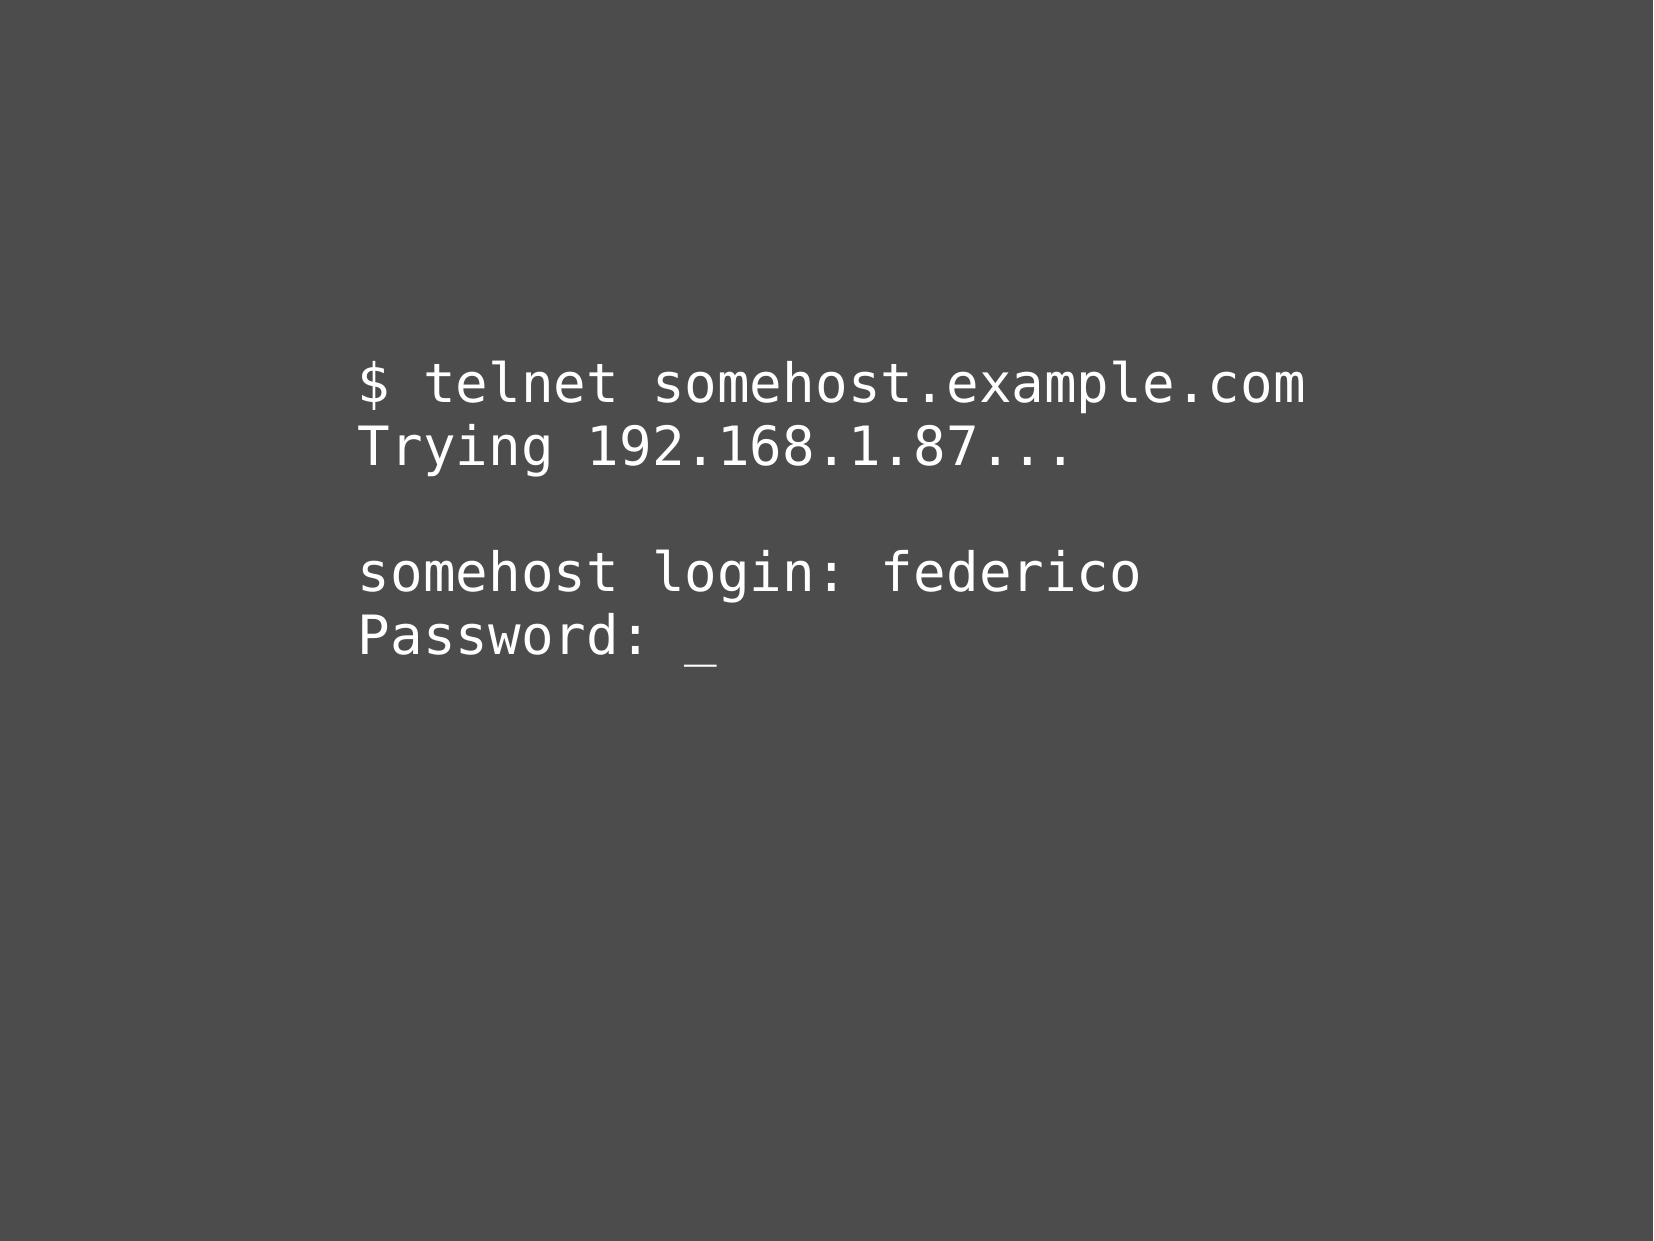

$ telnet somehost.example.com
Trying 192.168.1.87...
somehost login: federico
Password: _